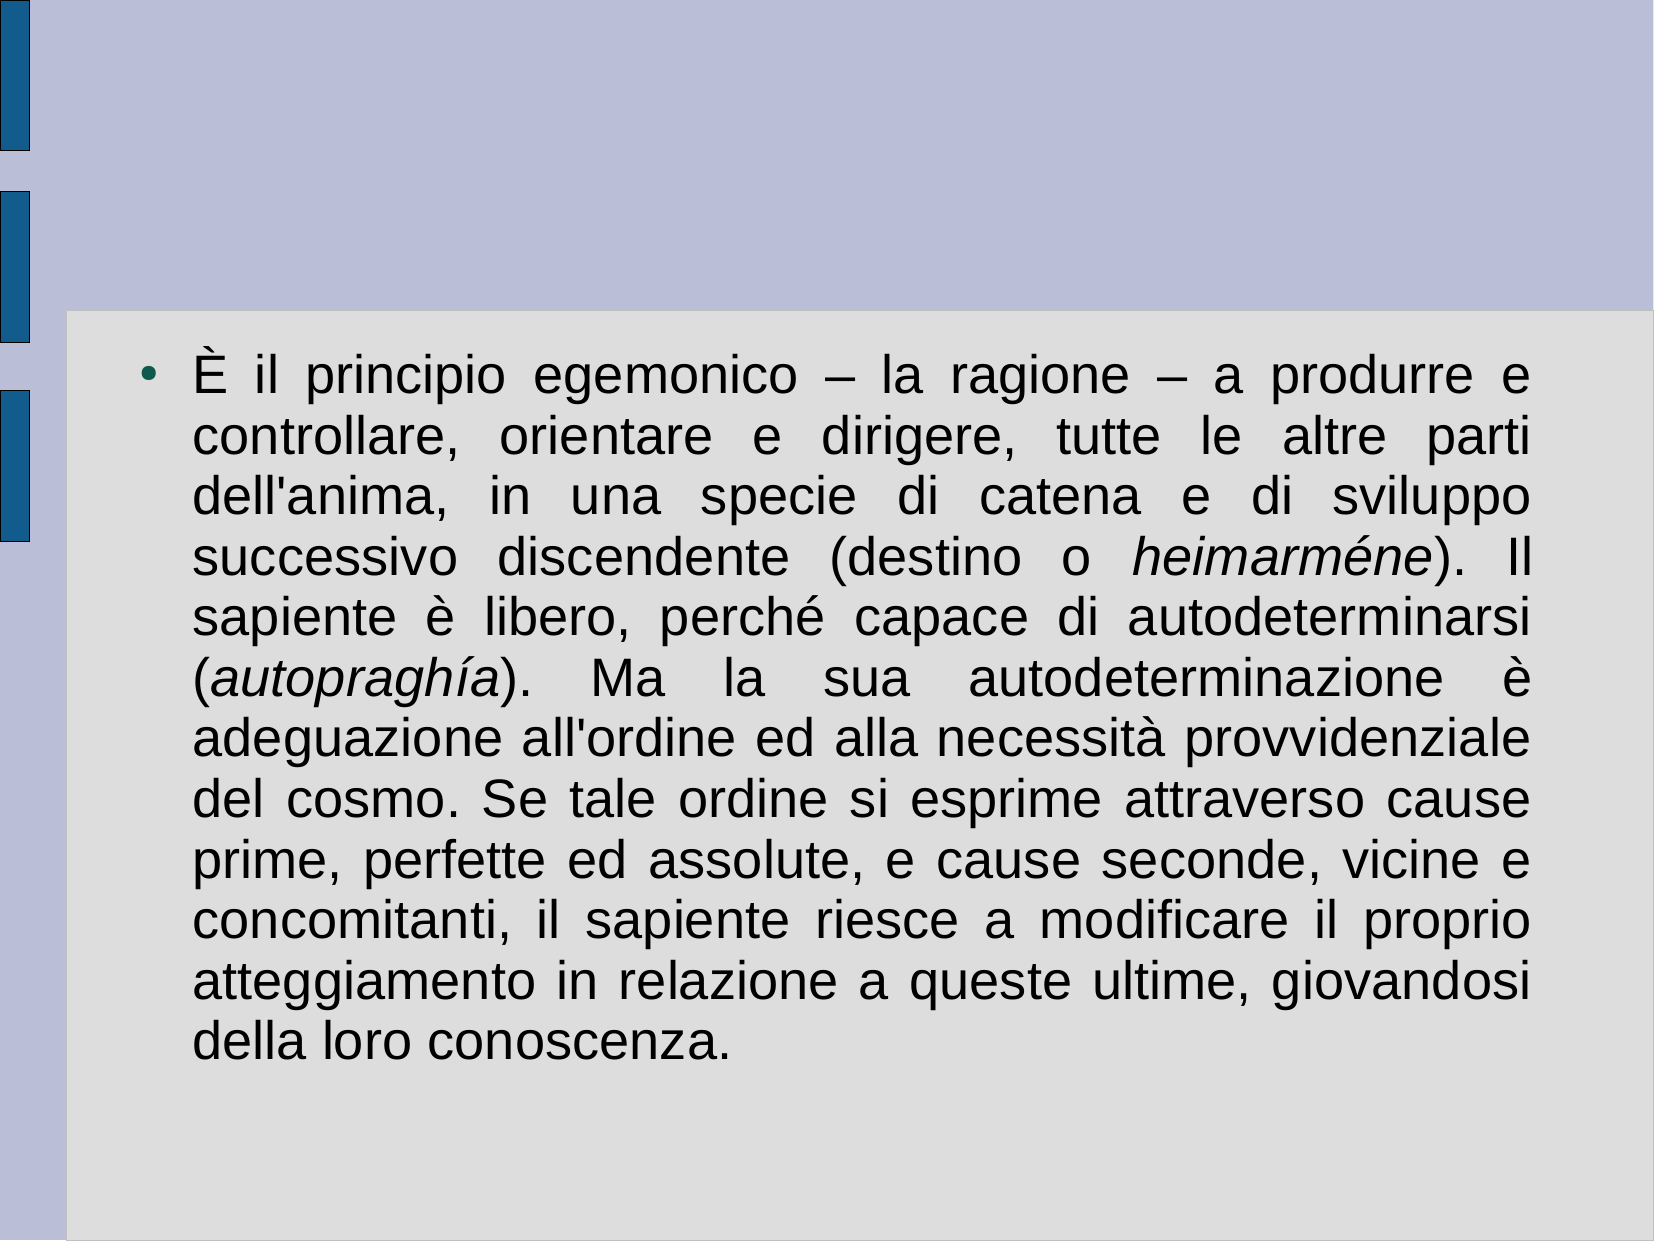

#
È il principio egemonico – la ragione – a produrre e controllare, orientare e dirigere, tutte le altre parti dell'anima, in una specie di catena e di sviluppo successivo discendente (destino o heimarméne). Il sapiente è libero, perché capace di autodeterminarsi (autopraghía). Ma la sua autodeterminazione è adeguazione all'ordine ed alla necessità provvidenziale del cosmo. Se tale ordine si esprime attraverso cause prime, perfette ed assolute, e cause seconde, vicine e concomitanti, il sapiente riesce a modificare il proprio atteggiamento in relazione a queste ultime, giovandosi della loro conoscenza.